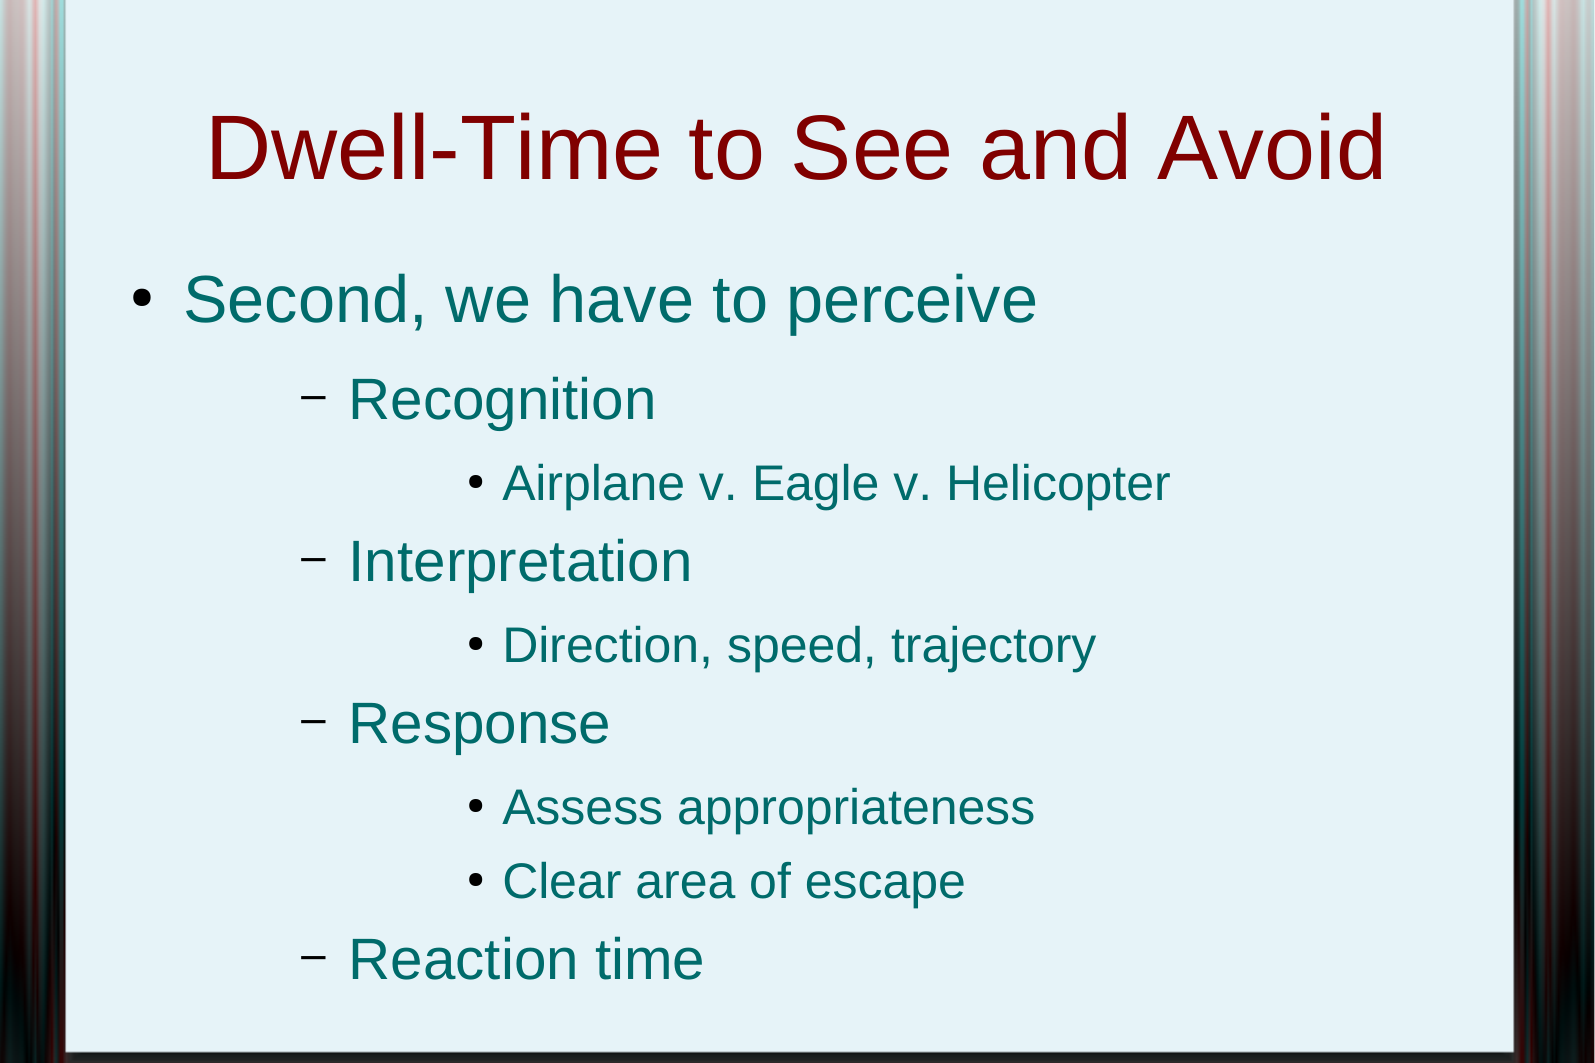

# Dwell-Time to See and Avoid
Second, we have to perceive
Recognition
Airplane v. Eagle v. Helicopter
Interpretation
Direction, speed, trajectory
Response
Assess appropriateness
Clear area of escape
Reaction time